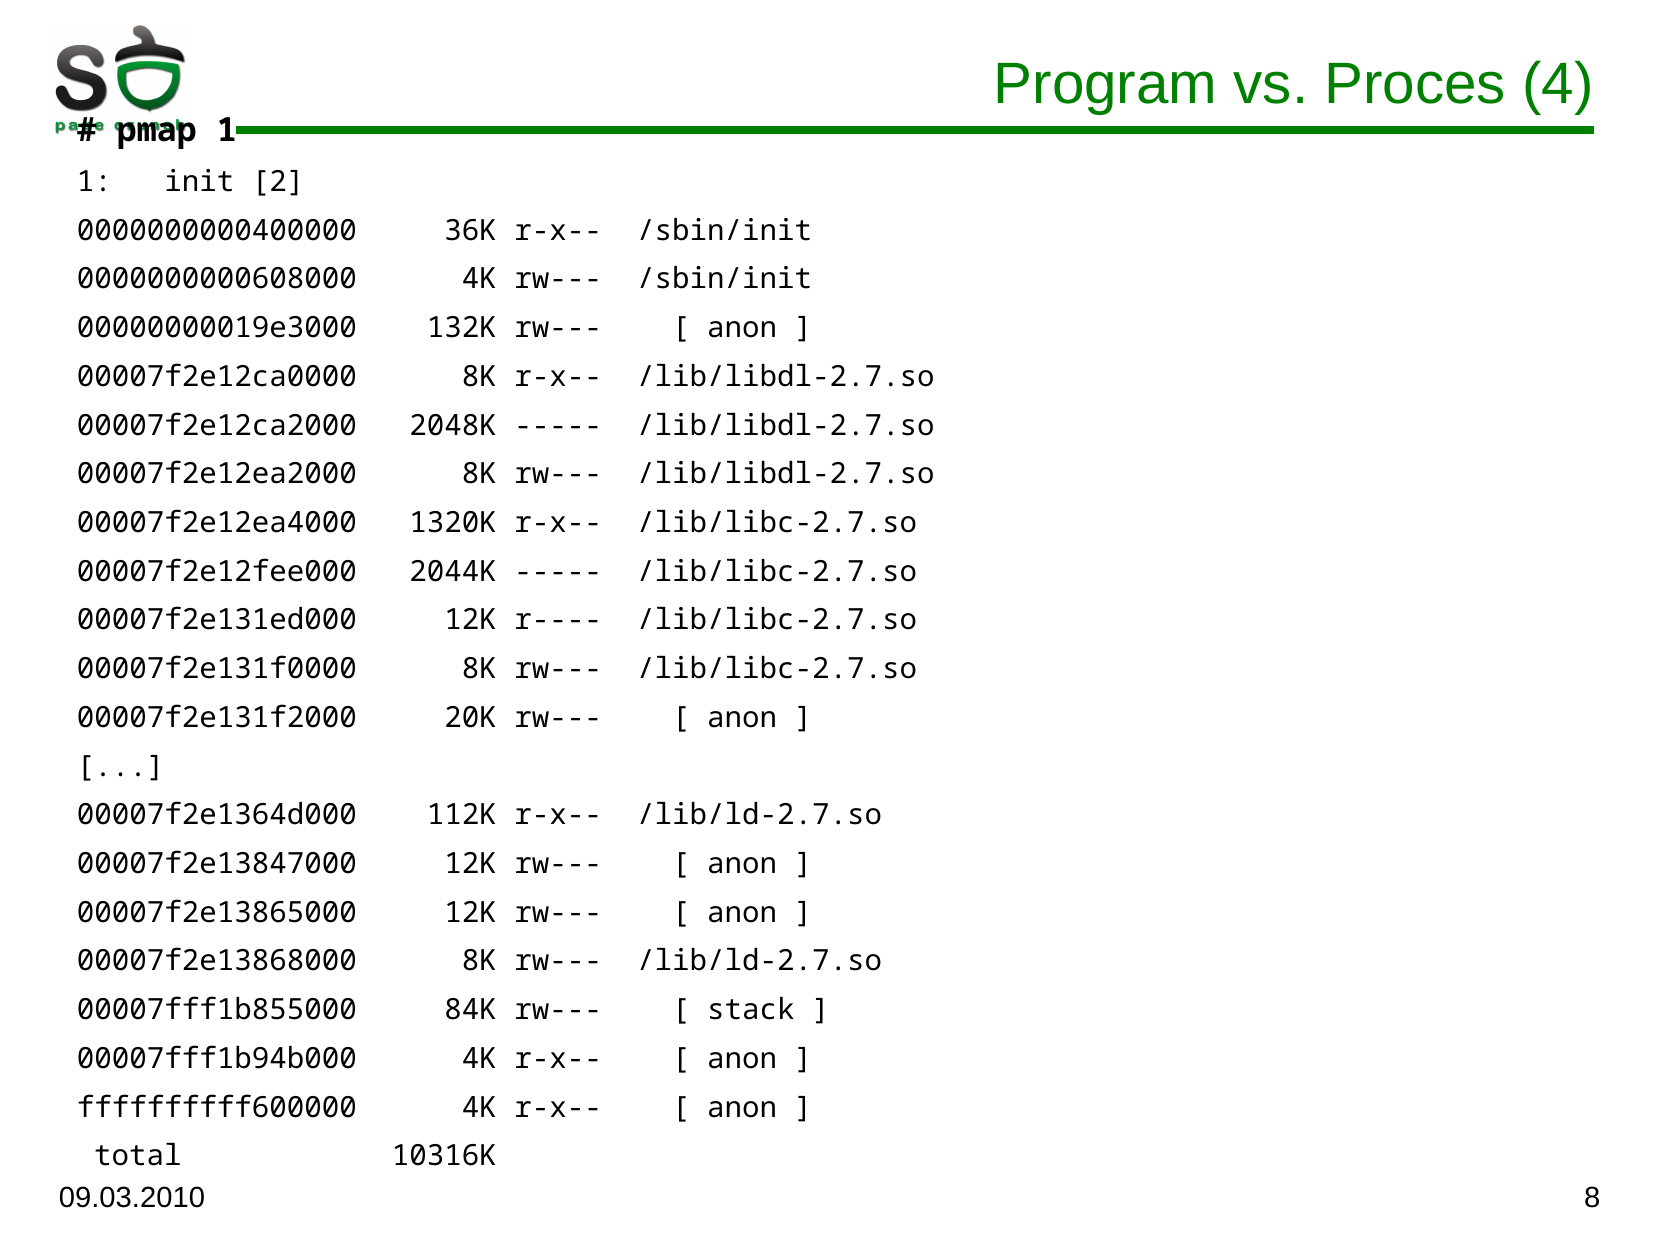

# Program vs. Proces (4)
# pmap 1
1: init [2]
0000000000400000 36K r-x-- /sbin/init
0000000000608000 4K rw--- /sbin/init
00000000019e3000 132K rw--- [ anon ]
00007f2e12ca0000 8K r-x-- /lib/libdl-2.7.so
00007f2e12ca2000 2048K ----- /lib/libdl-2.7.so
00007f2e12ea2000 8K rw--- /lib/libdl-2.7.so
00007f2e12ea4000 1320K r-x-- /lib/libc-2.7.so
00007f2e12fee000 2044K ----- /lib/libc-2.7.so
00007f2e131ed000 12K r---- /lib/libc-2.7.so
00007f2e131f0000 8K rw--- /lib/libc-2.7.so
00007f2e131f2000 20K rw--- [ anon ]
[...]
00007f2e1364d000 112K r-x-- /lib/ld-2.7.so
00007f2e13847000 12K rw--- [ anon ]
00007f2e13865000 12K rw--- [ anon ]
00007f2e13868000 8K rw--- /lib/ld-2.7.so
00007fff1b855000 84K rw--- [ stack ]
00007fff1b94b000 4K r-x-- [ anon ]
ffffffffff600000 4K r-x-- [ anon ]
 total 10316K
09.03.2010
8